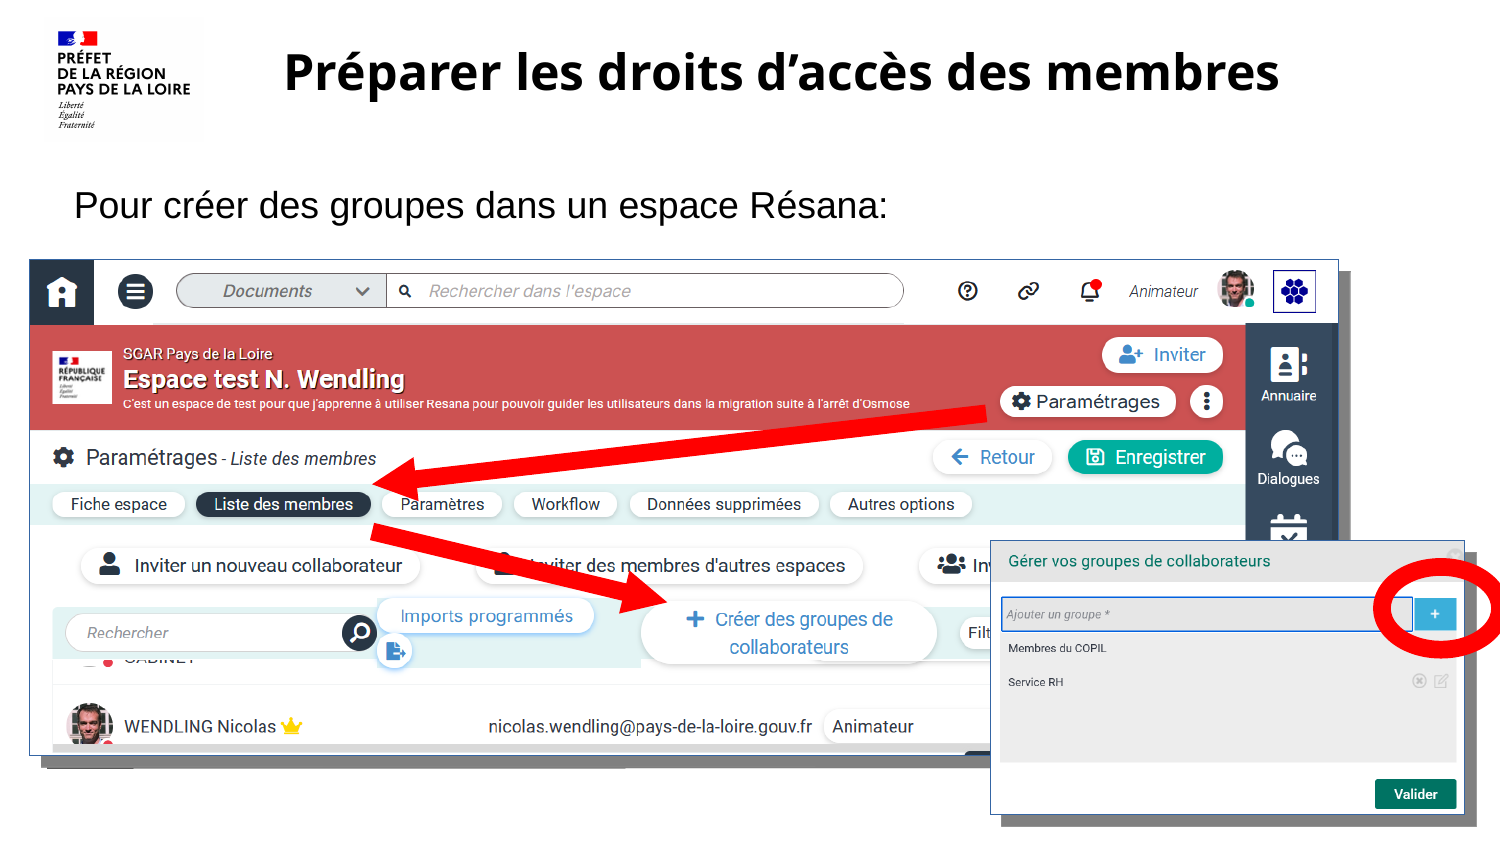

# Préparer les droits d’accès des membres
Pour créer des groupes dans un espace Résana: